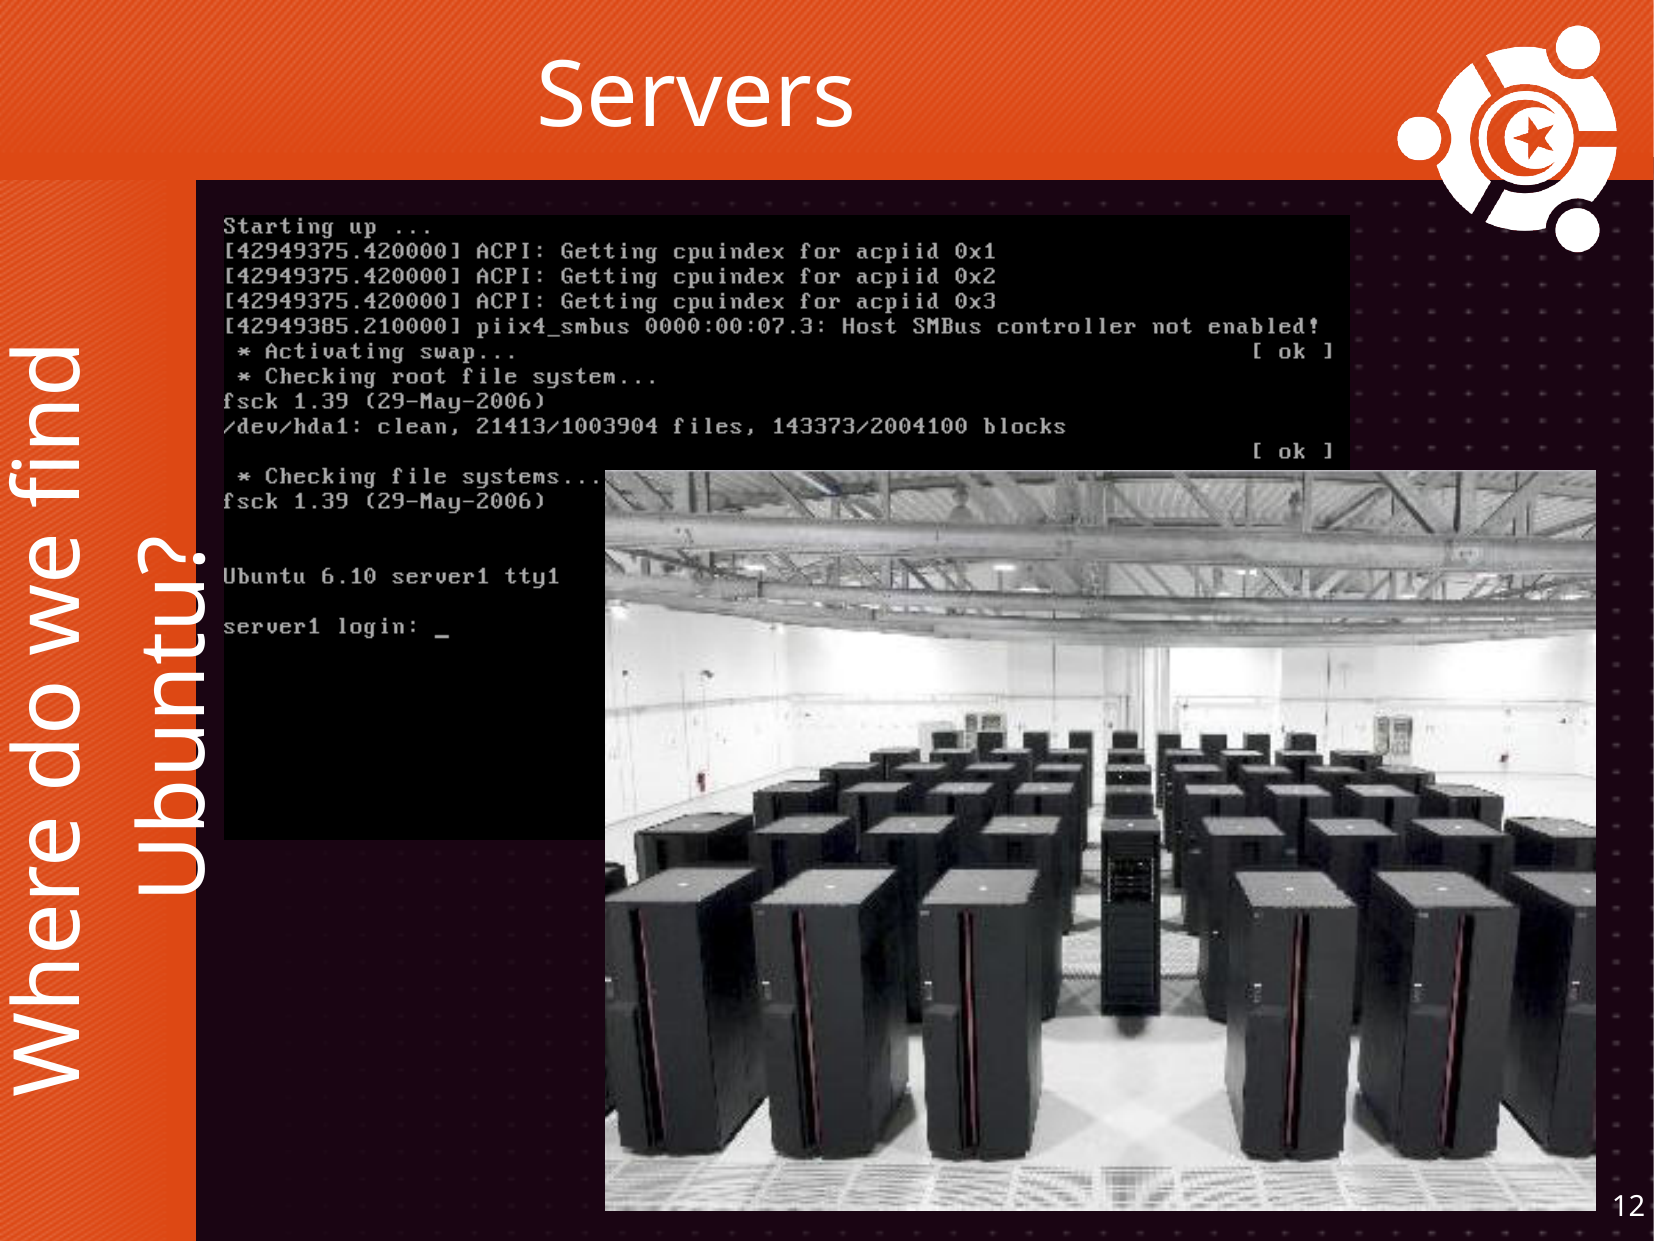

# Servers
Where do we find Ubuntu?
12